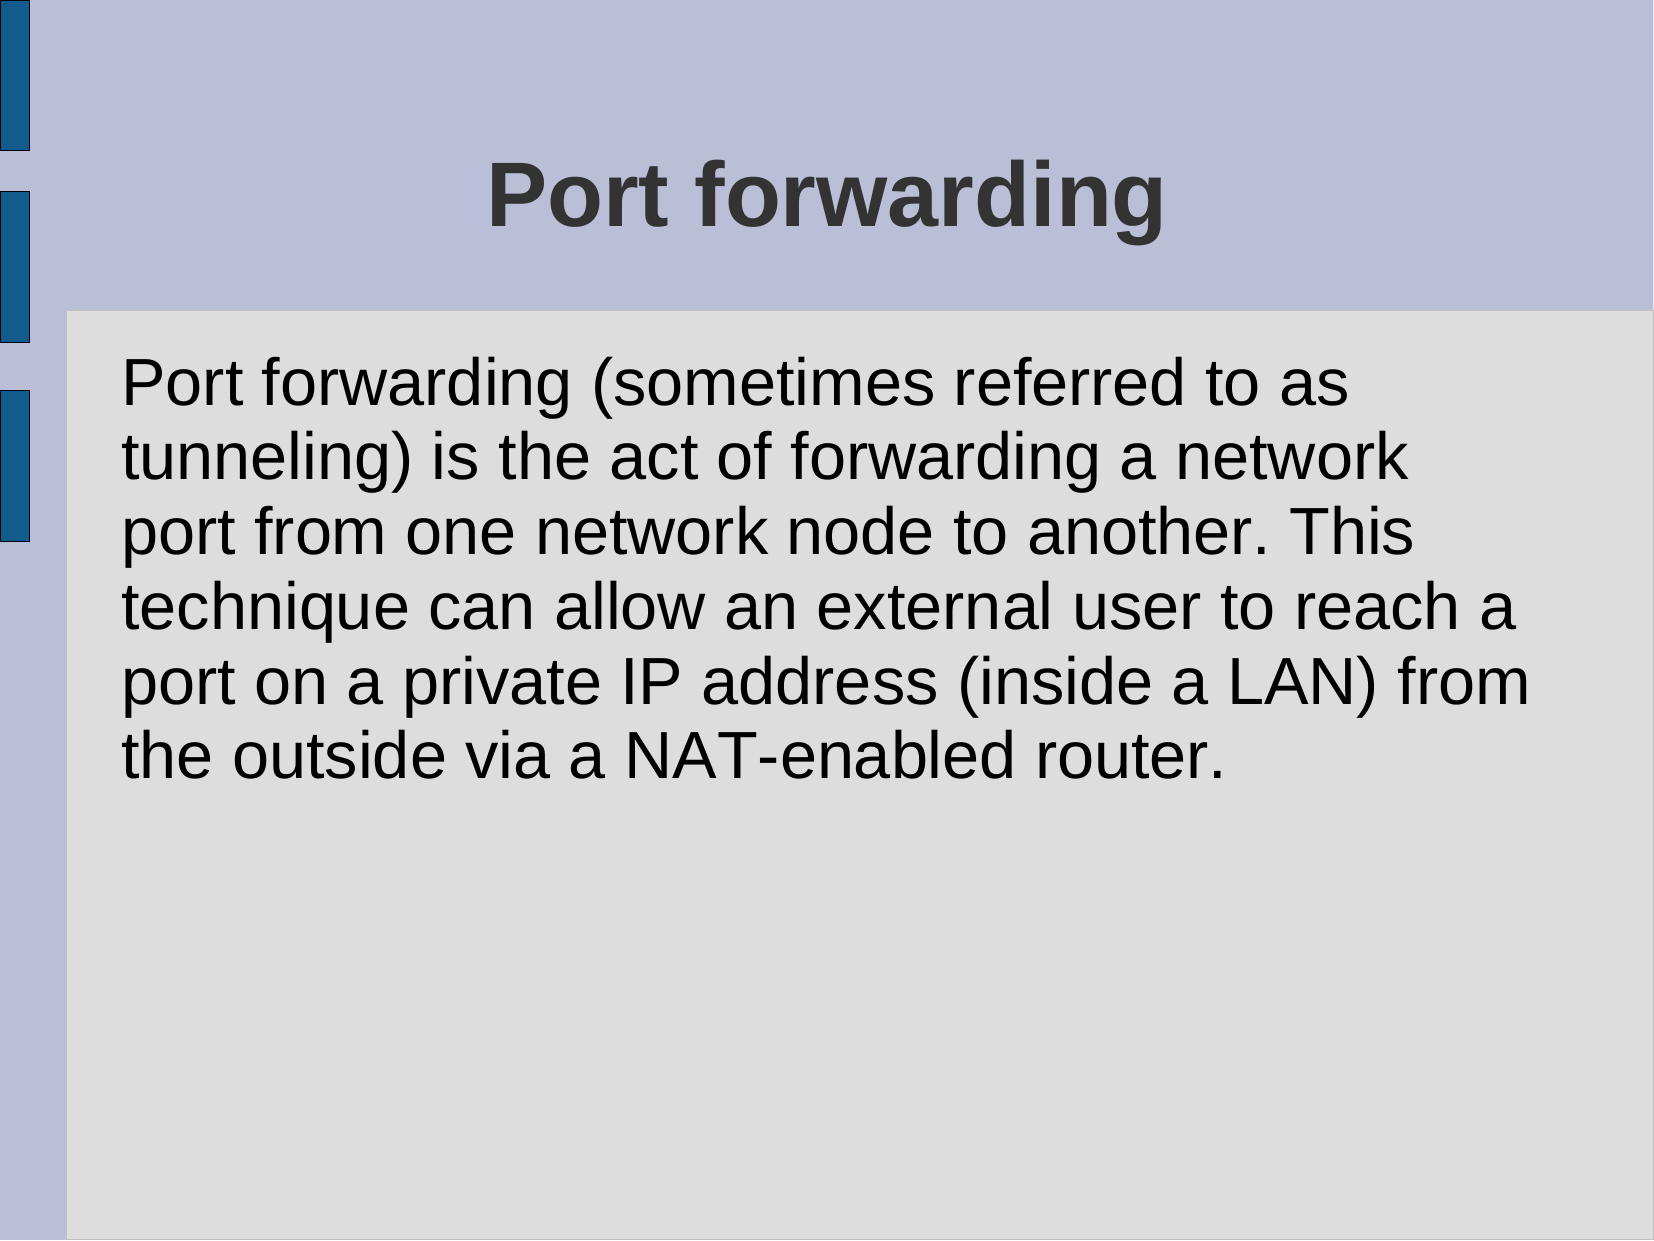

# Port forwarding
Port forwarding (sometimes referred to as tunneling) is the act of forwarding a network port from one network node to another. This technique can allow an external user to reach a port on a private IP address (inside a LAN) from the outside via a NAT-enabled router.